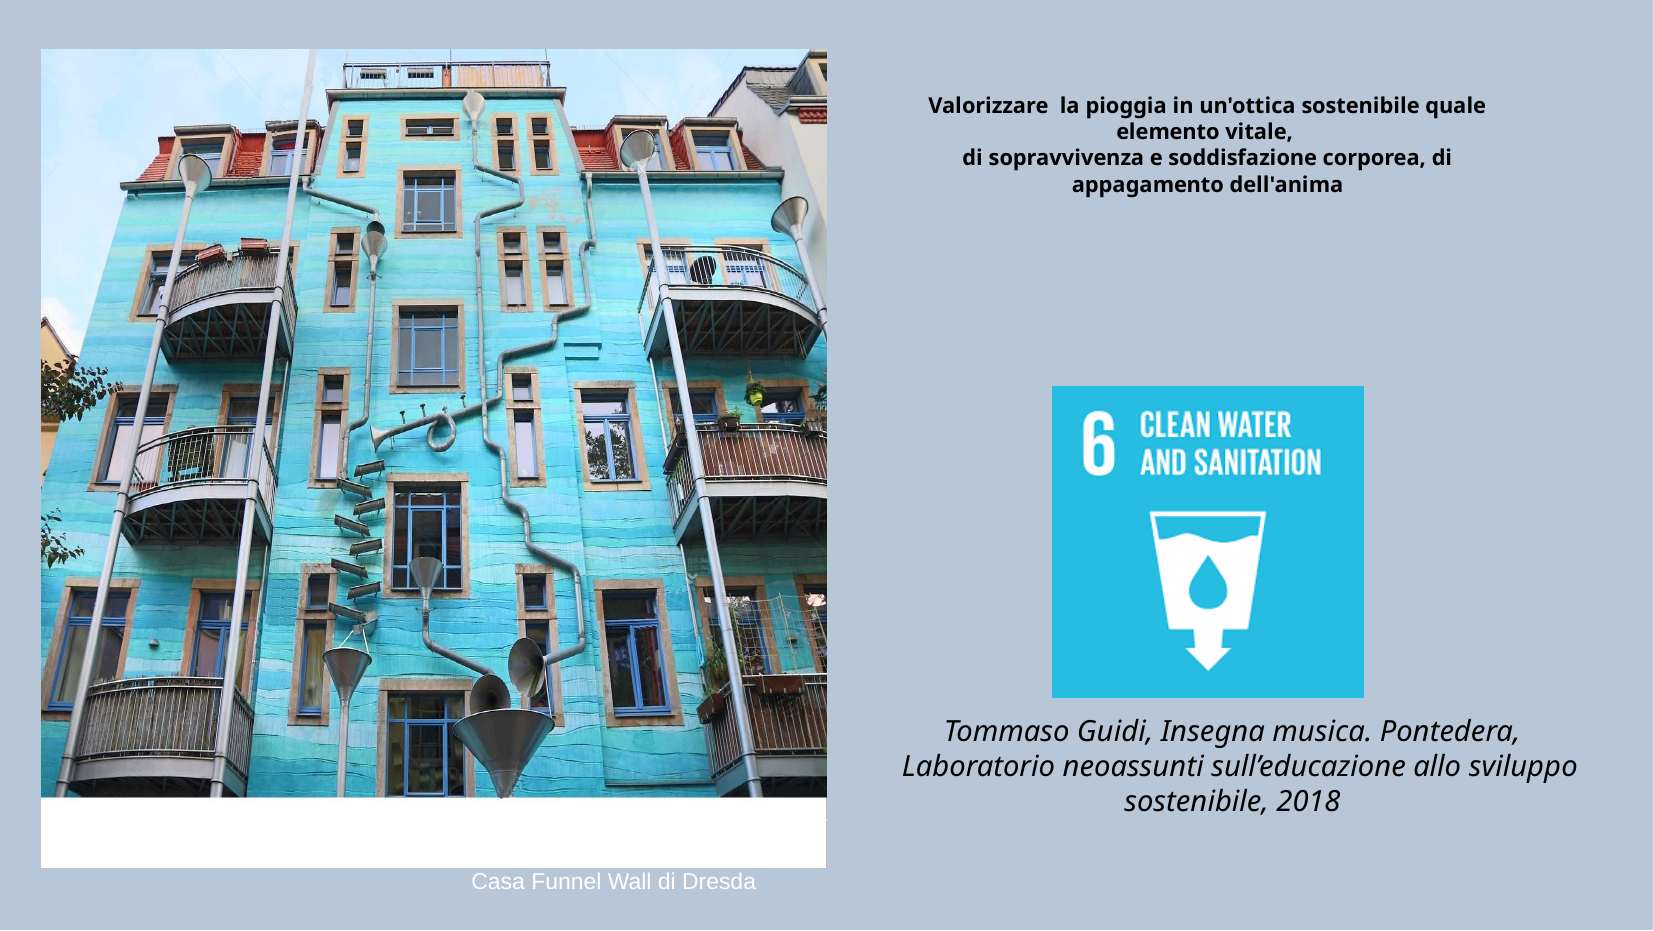

Valorizzare la pioggia in un'ottica sostenibile quale elemento vitale,
di sopravvivenza e soddisfazione corporea, di appagamento dell'anima
Tommaso Guidi, Insegna musica. Pontedera,
Laboratorio neoassunti sull’educazione allo sviluppo sostenibile, 2018
Casa Funnel Wall di Dresda